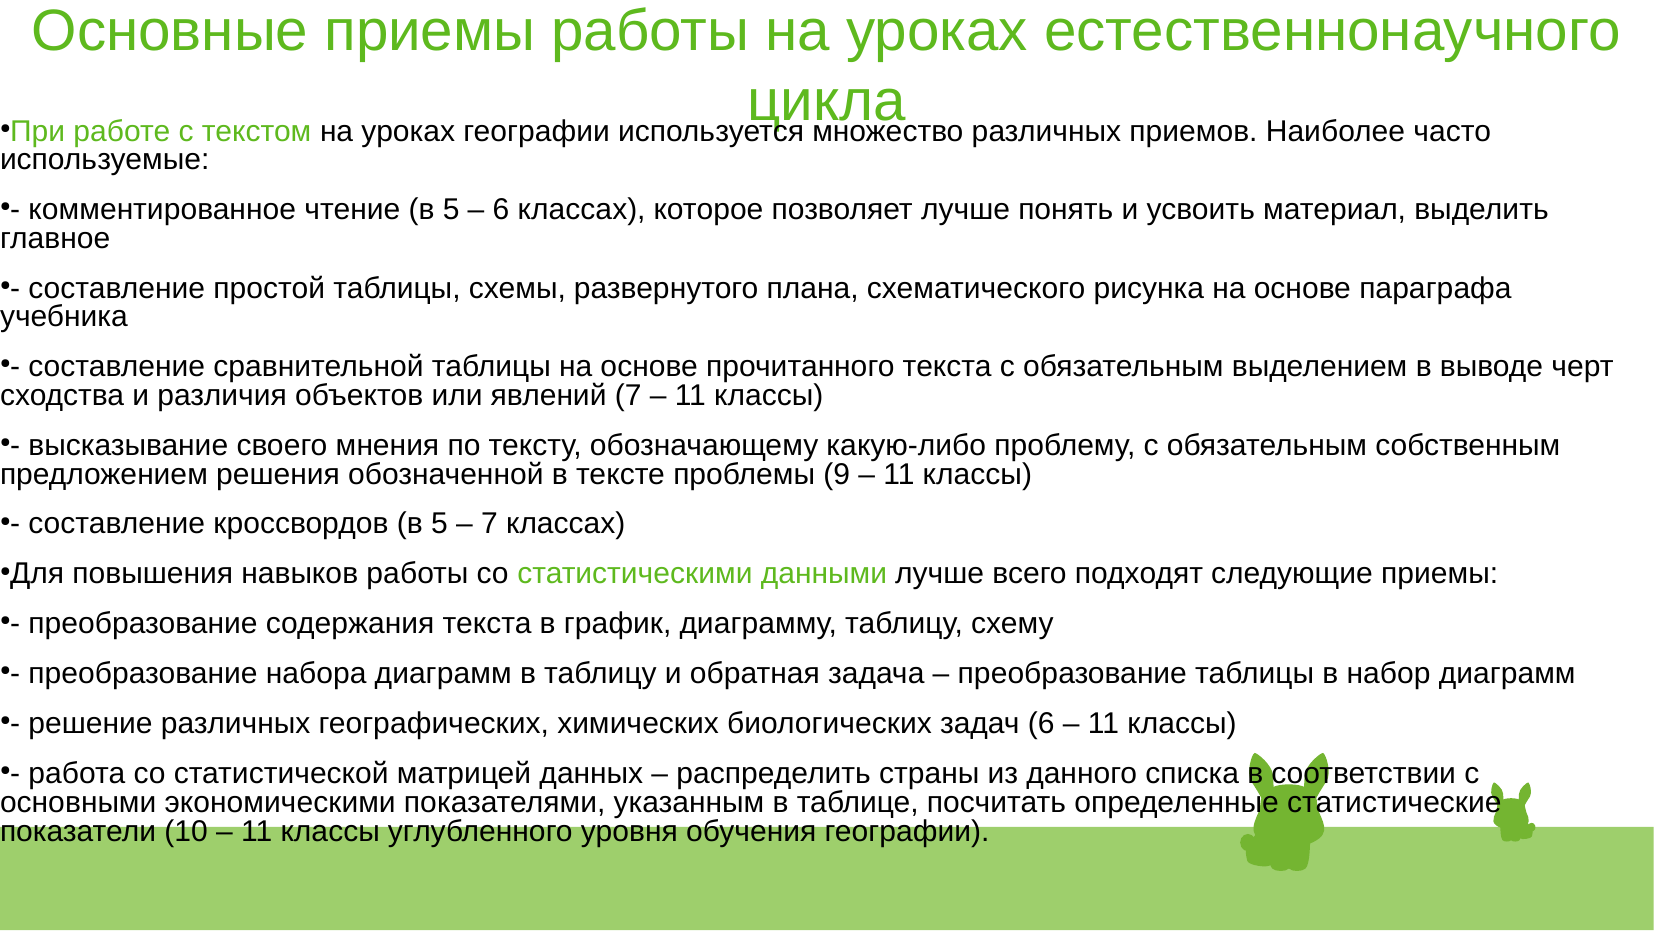

# Основные приемы работы на уроках естественнонаучного цикла
При работе с текстом на уроках географии используется множество различных приемов. Наиболее часто используемые:
- комментированное чтение (в 5 – 6 классах), которое позволяет лучше понять и усвоить материал, выделить главное
- составление простой таблицы, схемы, развернутого плана, схематического рисунка на основе параграфа учебника
- составление сравнительной таблицы на основе прочитанного текста с обязательным выделением в выводе черт сходства и различия объектов или явлений (7 – 11 классы)
- высказывание своего мнения по тексту, обозначающему какую-либо проблему, с обязательным собственным предложением решения обозначенной в тексте проблемы (9 – 11 классы)
- составление кроссвордов (в 5 – 7 классах)
Для повышения навыков работы со статистическими данными лучше всего подходят следующие приемы:
- преобразование содержания текста в график, диаграмму, таблицу, схему
- преобразование набора диаграмм в таблицу и обратная задача – преобразование таблицы в набор диаграмм
- решение различных географических, химических биологических задач (6 – 11 классы)
- работа со статистической матрицей данных – распределить страны из данного списка в соответствии с основными экономическими показателями, указанным в таблице, посчитать определенные статистические показатели (10 – 11 классы углубленного уровня обучения географии).